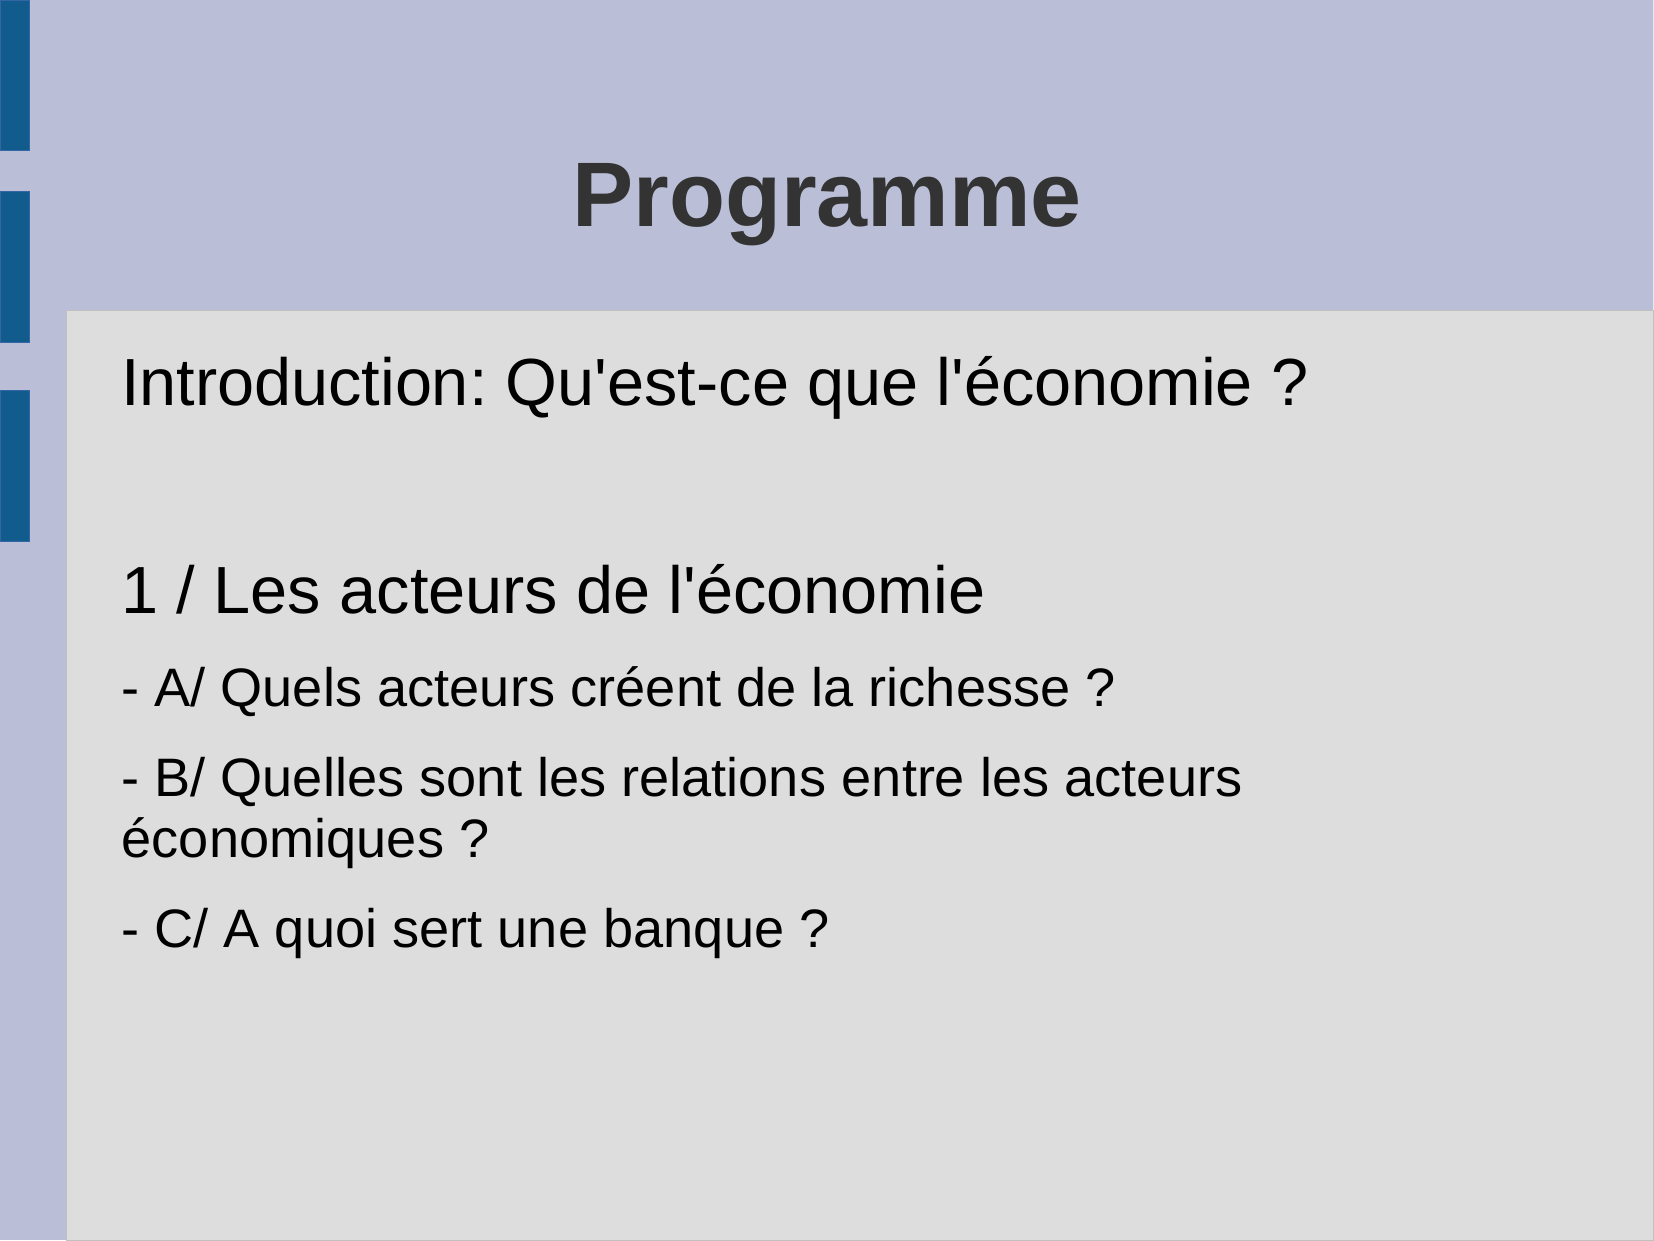

# Programme
Introduction: Qu'est-ce que l'économie ?
1 / Les acteurs de l'économie
- A/ Quels acteurs créent de la richesse ?
- B/ Quelles sont les relations entre les acteurs économiques ?
- C/ A quoi sert une banque ?